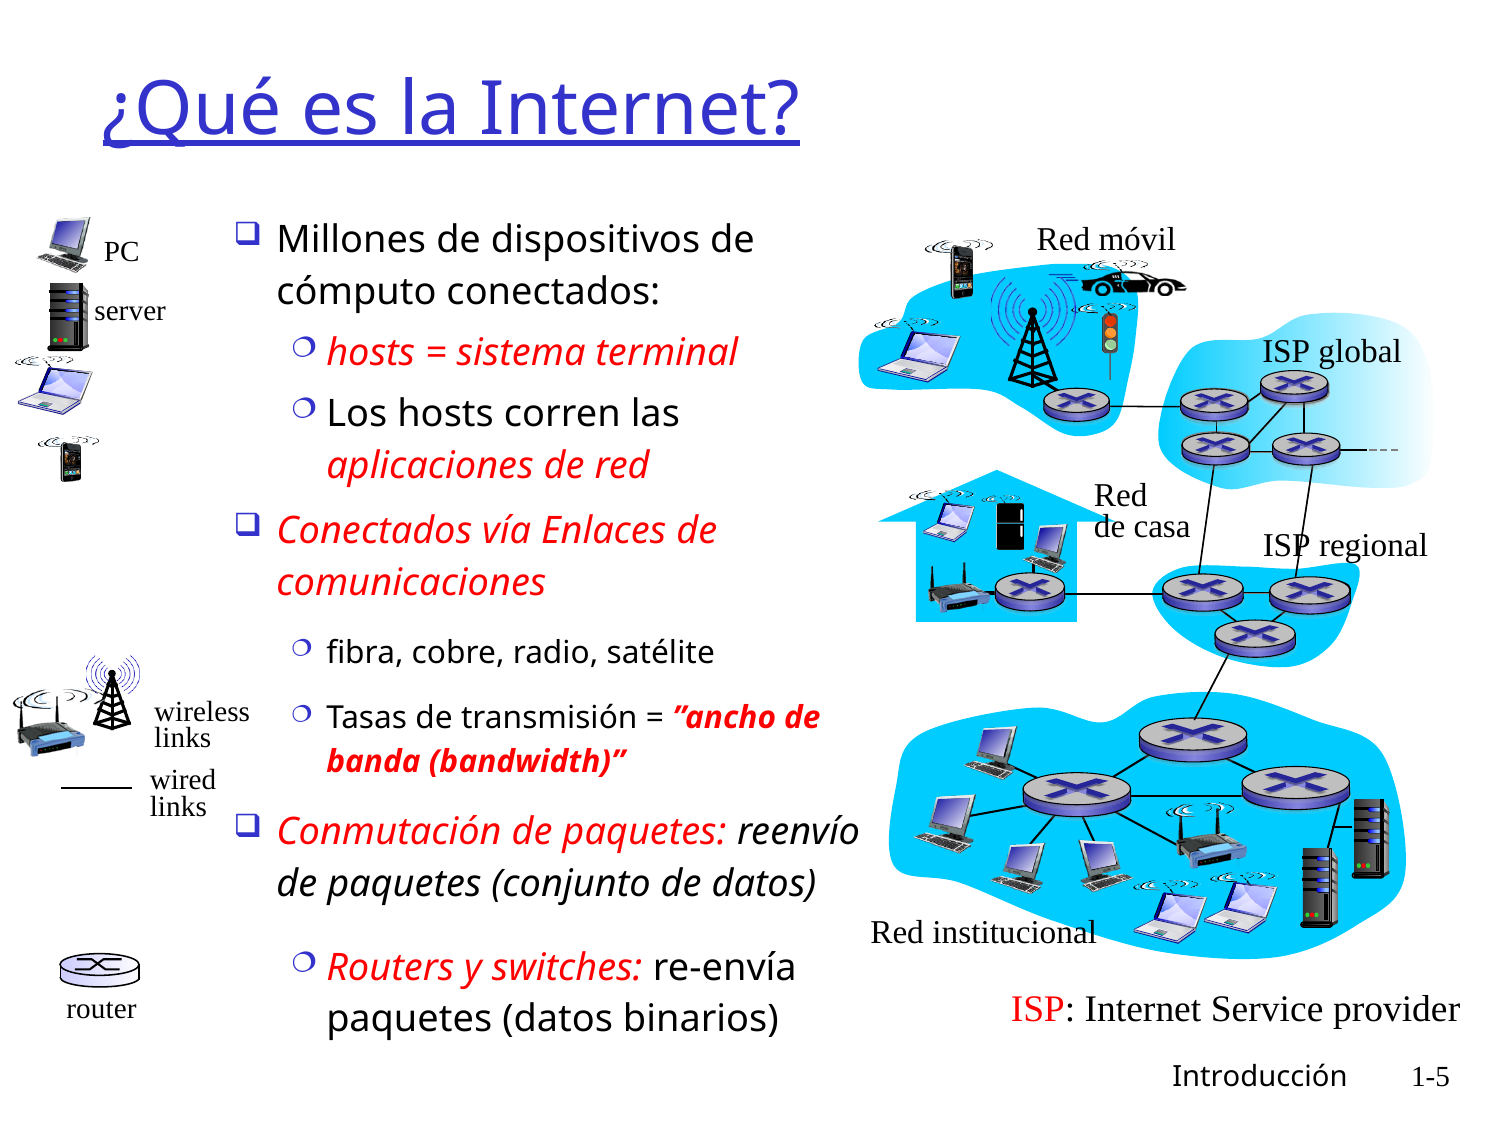

# ¿Qué es la Internet?
Millones de dispositivos de cómputo conectados:
hosts = sistema terminal
Los hosts corren las aplicaciones de red
Conectados vía Enlaces de comunicaciones
fibra, cobre, radio, satélite
Tasas de transmisión = ”ancho de banda (bandwidth)”
Conmutación de paquetes: reenvío de paquetes (conjunto de datos)
Routers y switches: re-envía paquetes (datos binarios)
Red móvil
ISP global
Red
de casa
ISP regional
Red institucional
PC
server
wireless
links
wired
links
router
ISP: Internet Service provider
 Introducción
1-3